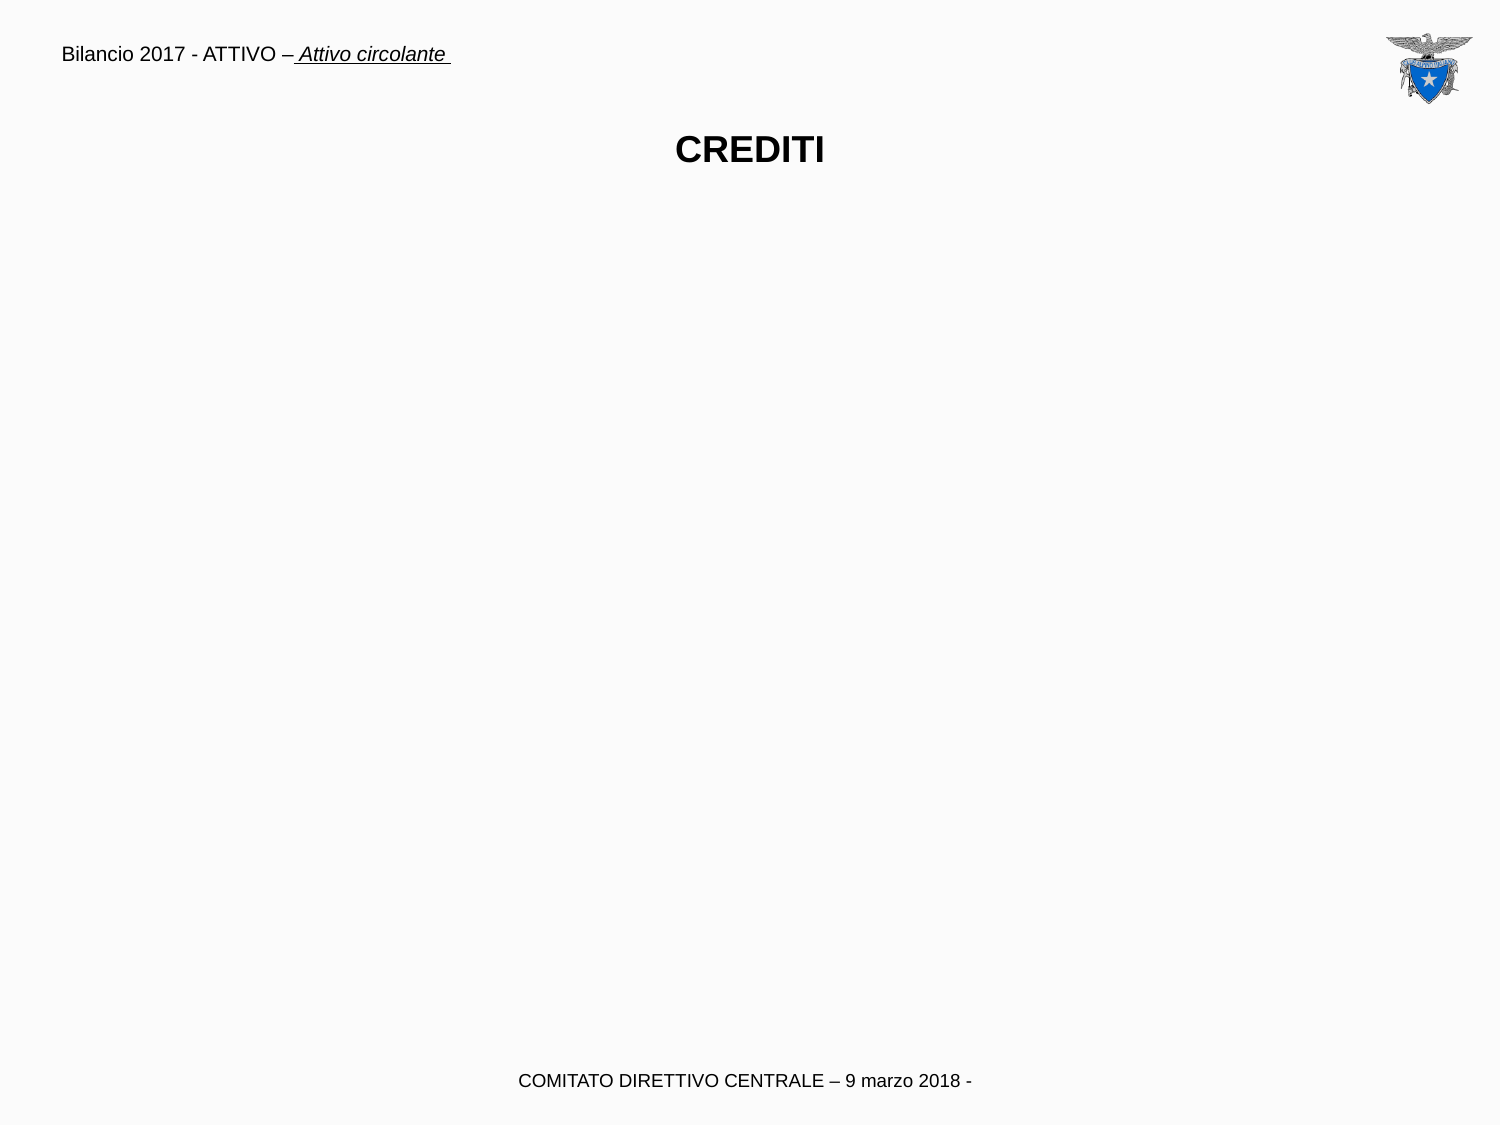

Bilancio 2017 - ATTIVO – Attivo circolante
CREDITI
COMITATO DIRETTIVO CENTRALE – 9 marzo 2018 -